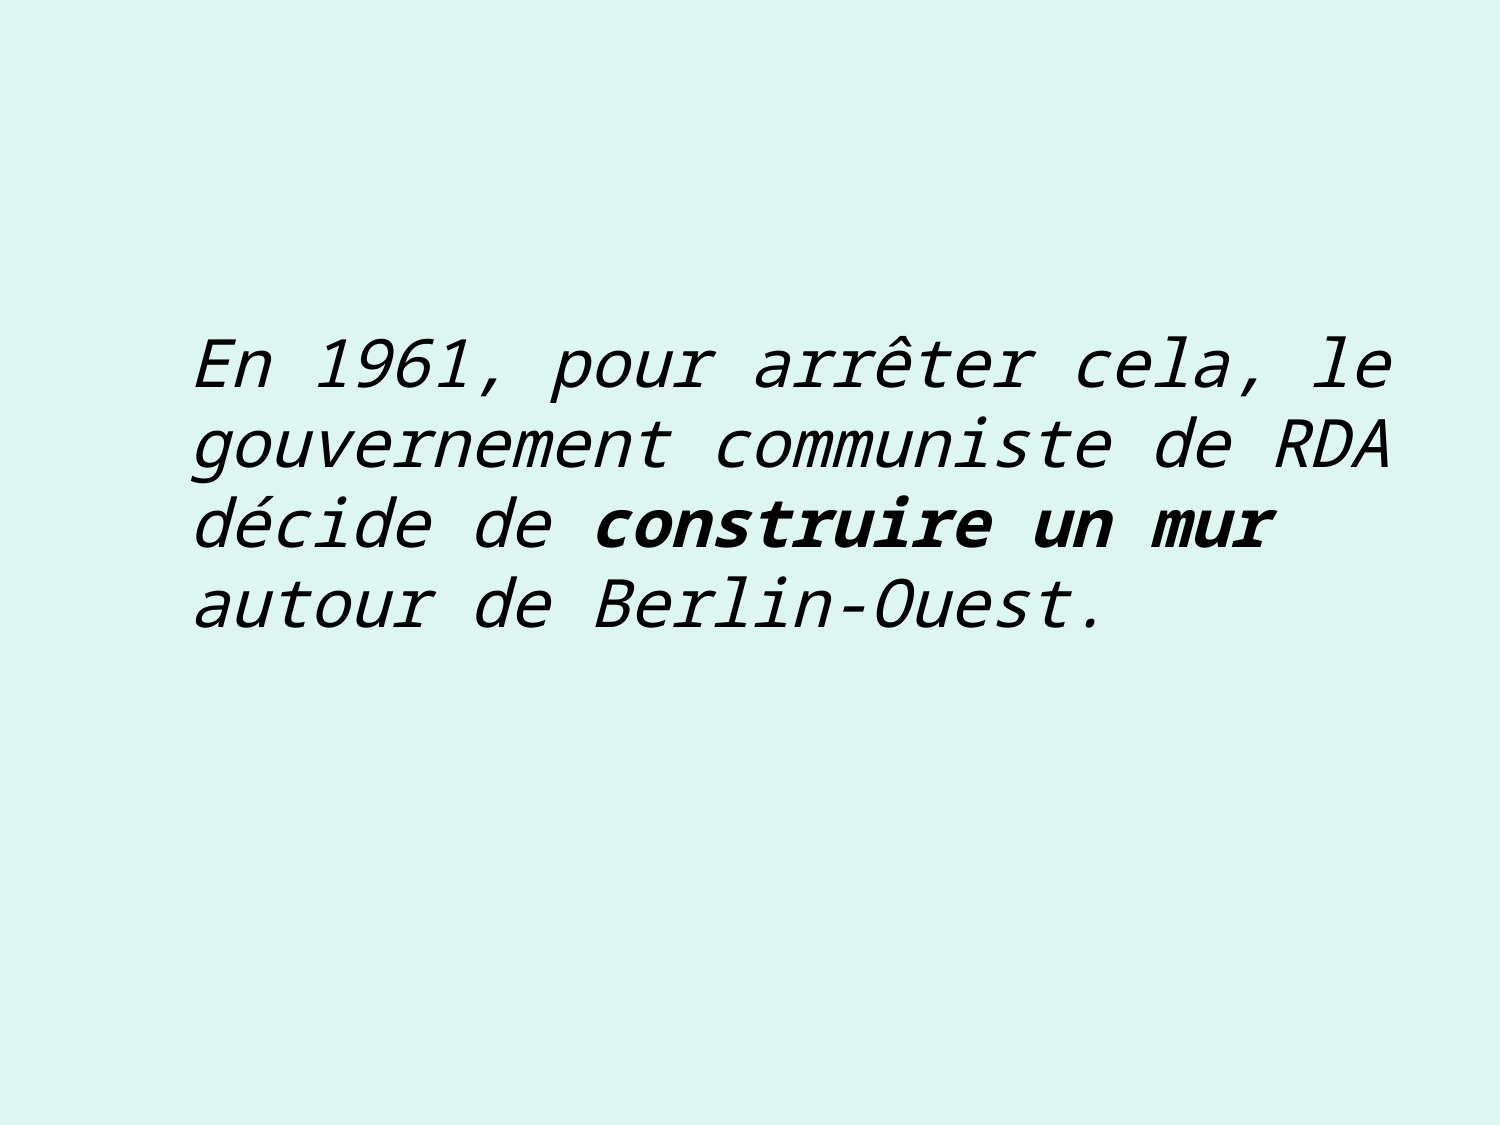

En 1961, pour arrêter cela, le gouvernement communiste de RDA décide de construire un mur autour de Berlin-Ouest.